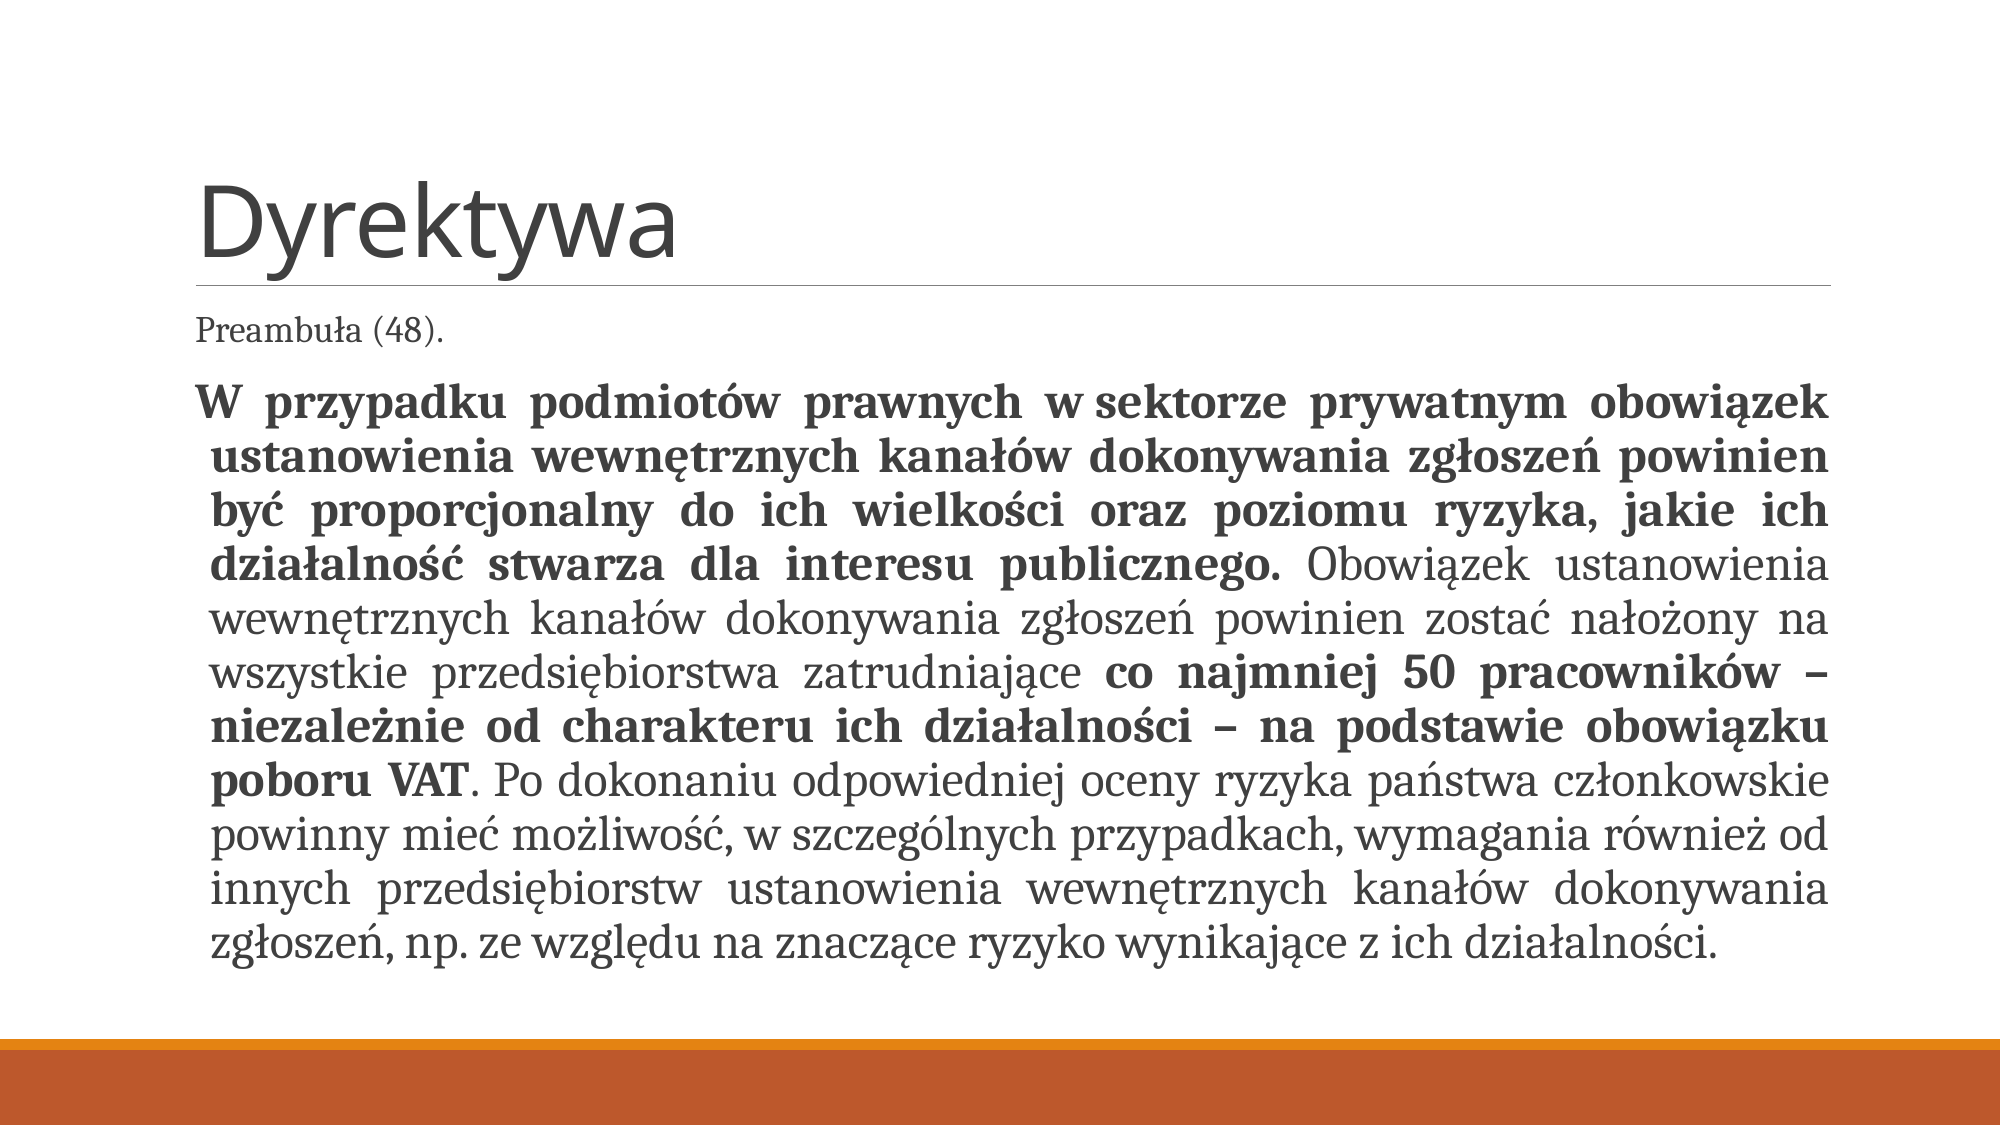

# Dyrektywa
Preambuła (48).
W przypadku podmiotów prawnych w sektorze prywatnym obowiązek ustanowienia wewnętrznych kanałów dokonywania zgłoszeń powinien być proporcjonalny do ich wielkości oraz poziomu ryzyka, jakie ich działalność stwarza dla interesu publicznego. Obowiązek ustanowienia wewnętrznych kanałów dokonywania zgłoszeń powinien zostać nałożony na wszystkie przedsiębiorstwa zatrudniające co najmniej 50 pracowników – niezależnie od charakteru ich działalności – na podstawie obowiązku poboru VAT. Po dokonaniu odpowiedniej oceny ryzyka państwa członkowskie powinny mieć możliwość, w szczególnych przypadkach, wymagania również od innych przedsiębiorstw ustanowienia wewnętrznych kanałów dokonywania zgłoszeń, np. ze względu na znaczące ryzyko wynikające z ich działalności.